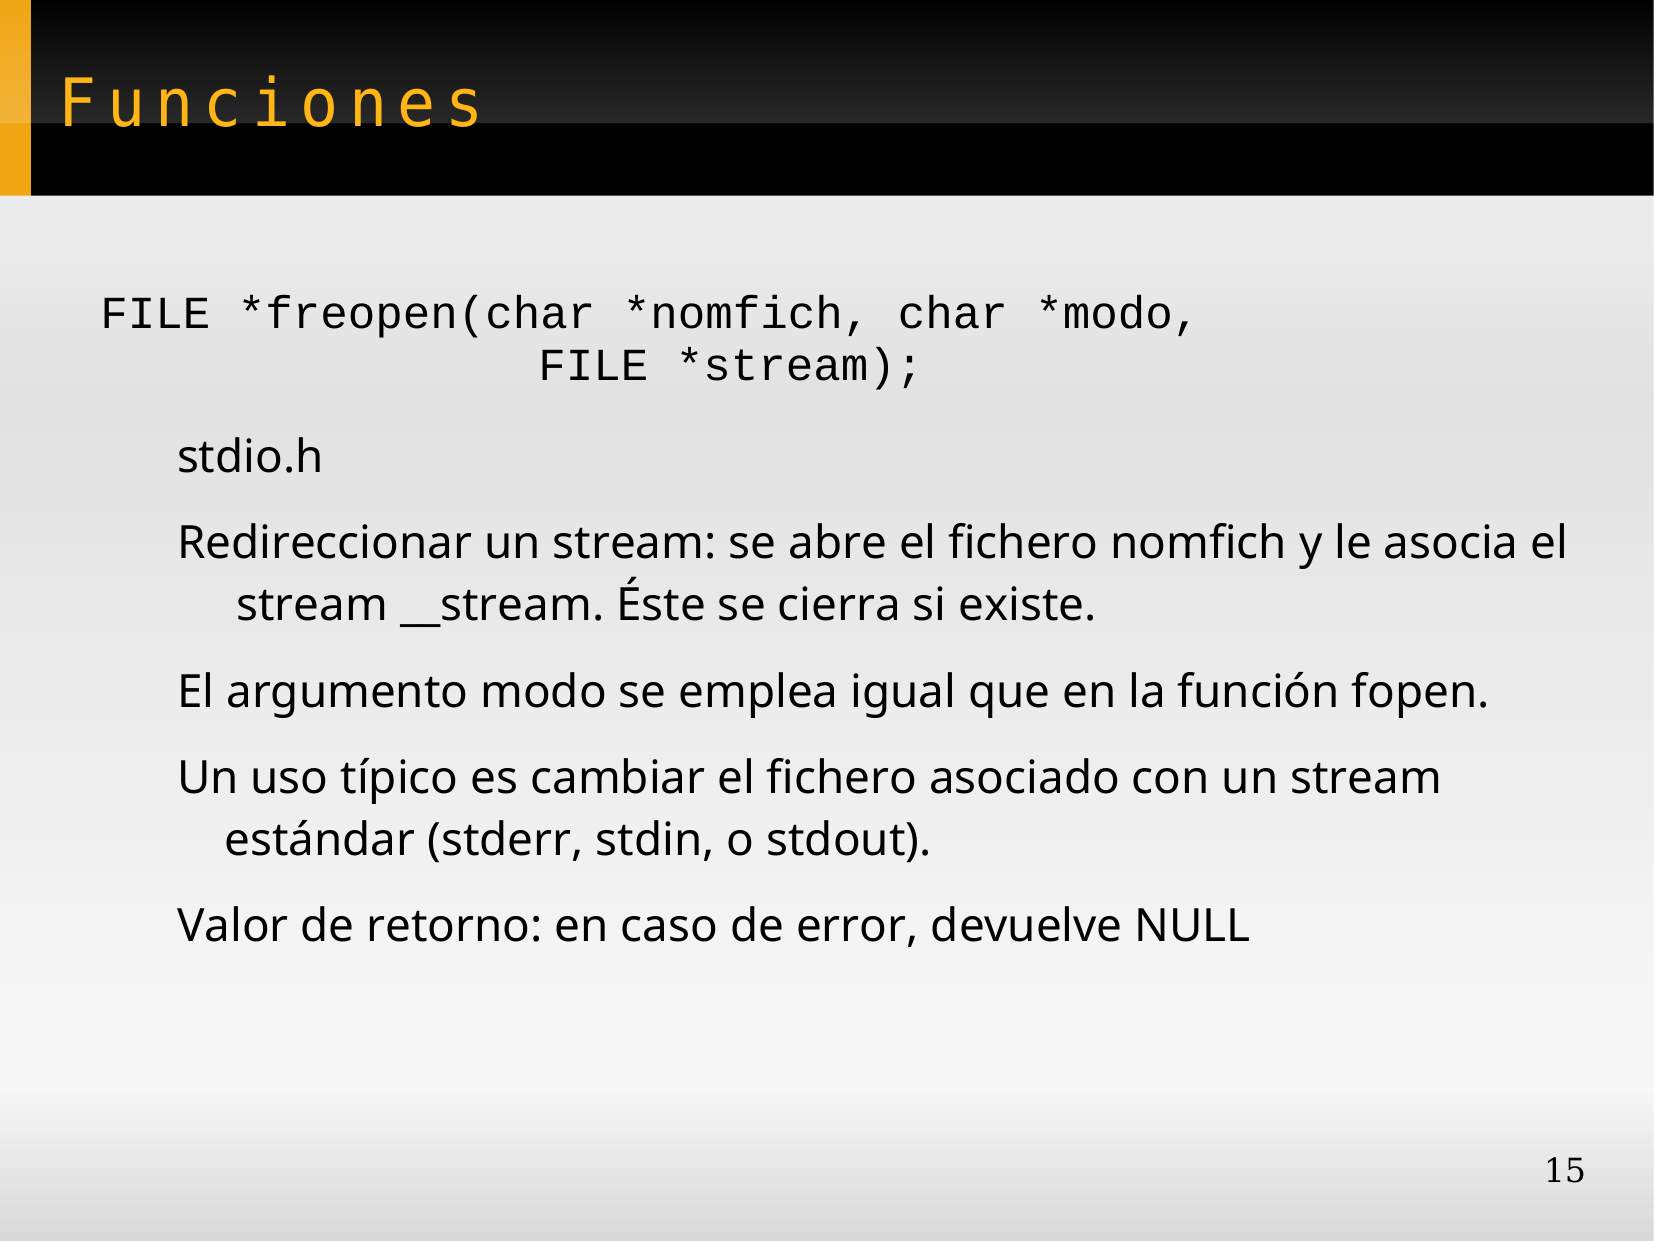

# Funciones
FILE *freopen(char *nomfich, char *modo,
 FILE *stream);
stdio.h
Redireccionar un stream: se abre el fichero nomfich y le asocia el stream __stream. Éste se cierra si existe.
El argumento modo se emplea igual que en la función fopen.
Un uso típico es cambiar el fichero asociado con un stream estándar (stderr, stdin, o stdout).
Valor de retorno: en caso de error, devuelve NULL
15